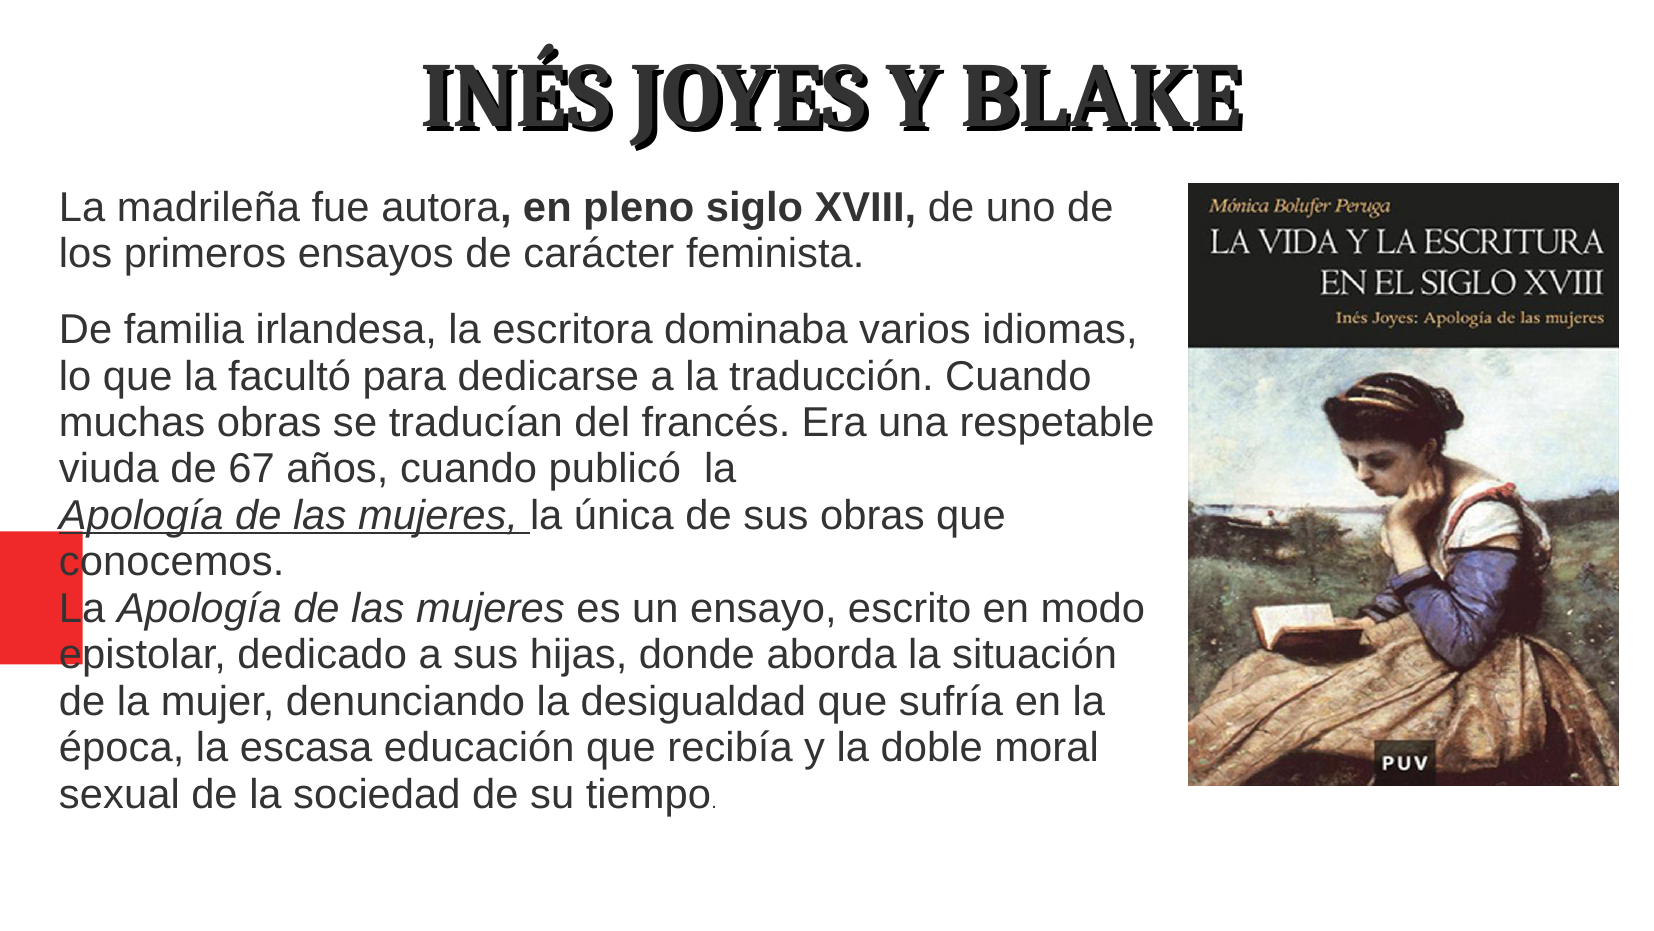

# INÉS JOYES Y BLAKE
La madrileña fue autora, en pleno siglo XVIII, de uno de los primeros ensayos de carácter feminista.
De familia irlandesa, la escritora dominaba varios idiomas, lo que la facultó para dedicarse a la traducción. Cuando muchas obras se traducían del francés. Era una respetable viuda de 67 años, cuando publicó la Apología de las mujeres, la única de sus obras que conocemos.
La Apología de las mujeres es un ensayo, escrito en modo epistolar, dedicado a sus hijas, donde aborda la situación de la mujer, denunciando la desigualdad que sufría en la época, la escasa educación que recibía y la doble moral sexual de la sociedad de su tiempo.